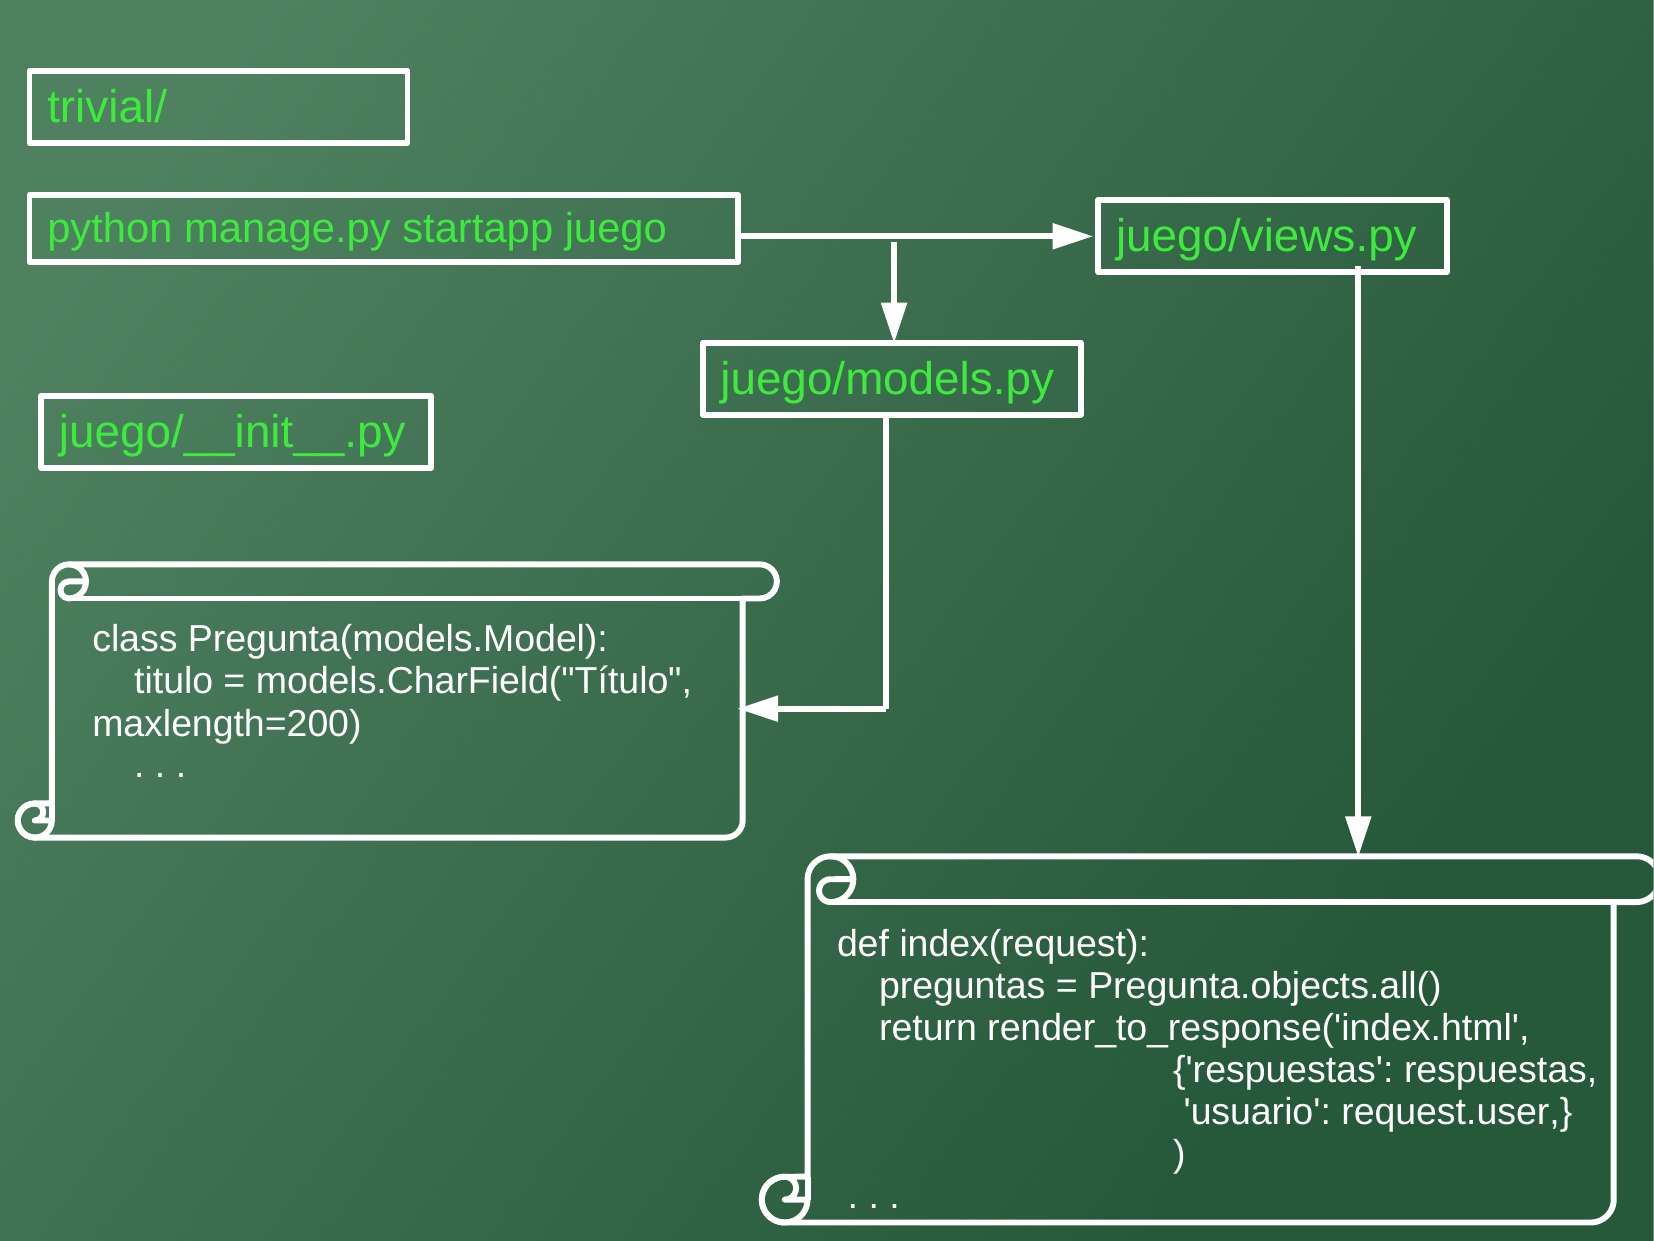

trivial/
python manage.py startapp juego
juego/views.py
juego/models.py
juego/__init__.py
class Pregunta(models.Model):
 titulo = models.CharField("Título", maxlength=200)
 . . .
def index(request):
 preguntas = Pregunta.objects.all()
 return render_to_response('index.html',
 {'respuestas': respuestas,
 'usuario': request.user,}
 )
 . . .